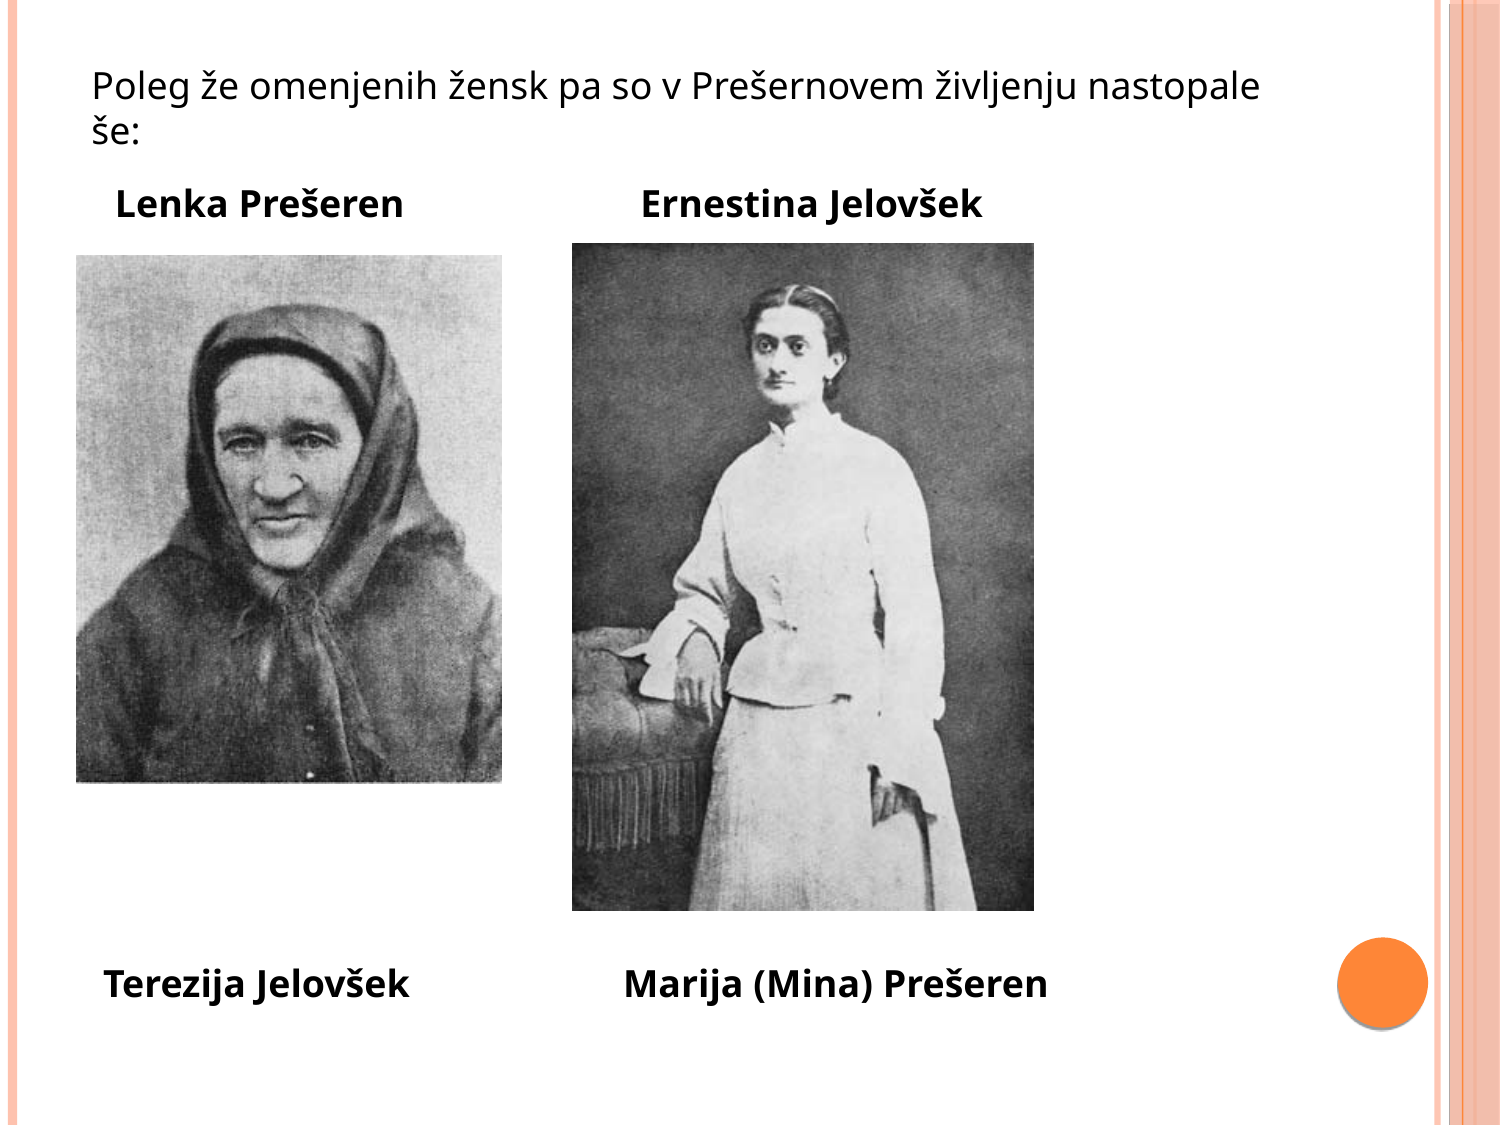

Poleg že omenjenih žensk pa so v Prešernovem življenju nastopale še:
Lenka Prešeren
Ernestina Jelovšek
Terezija Jelovšek
Marija (Mina) Prešeren